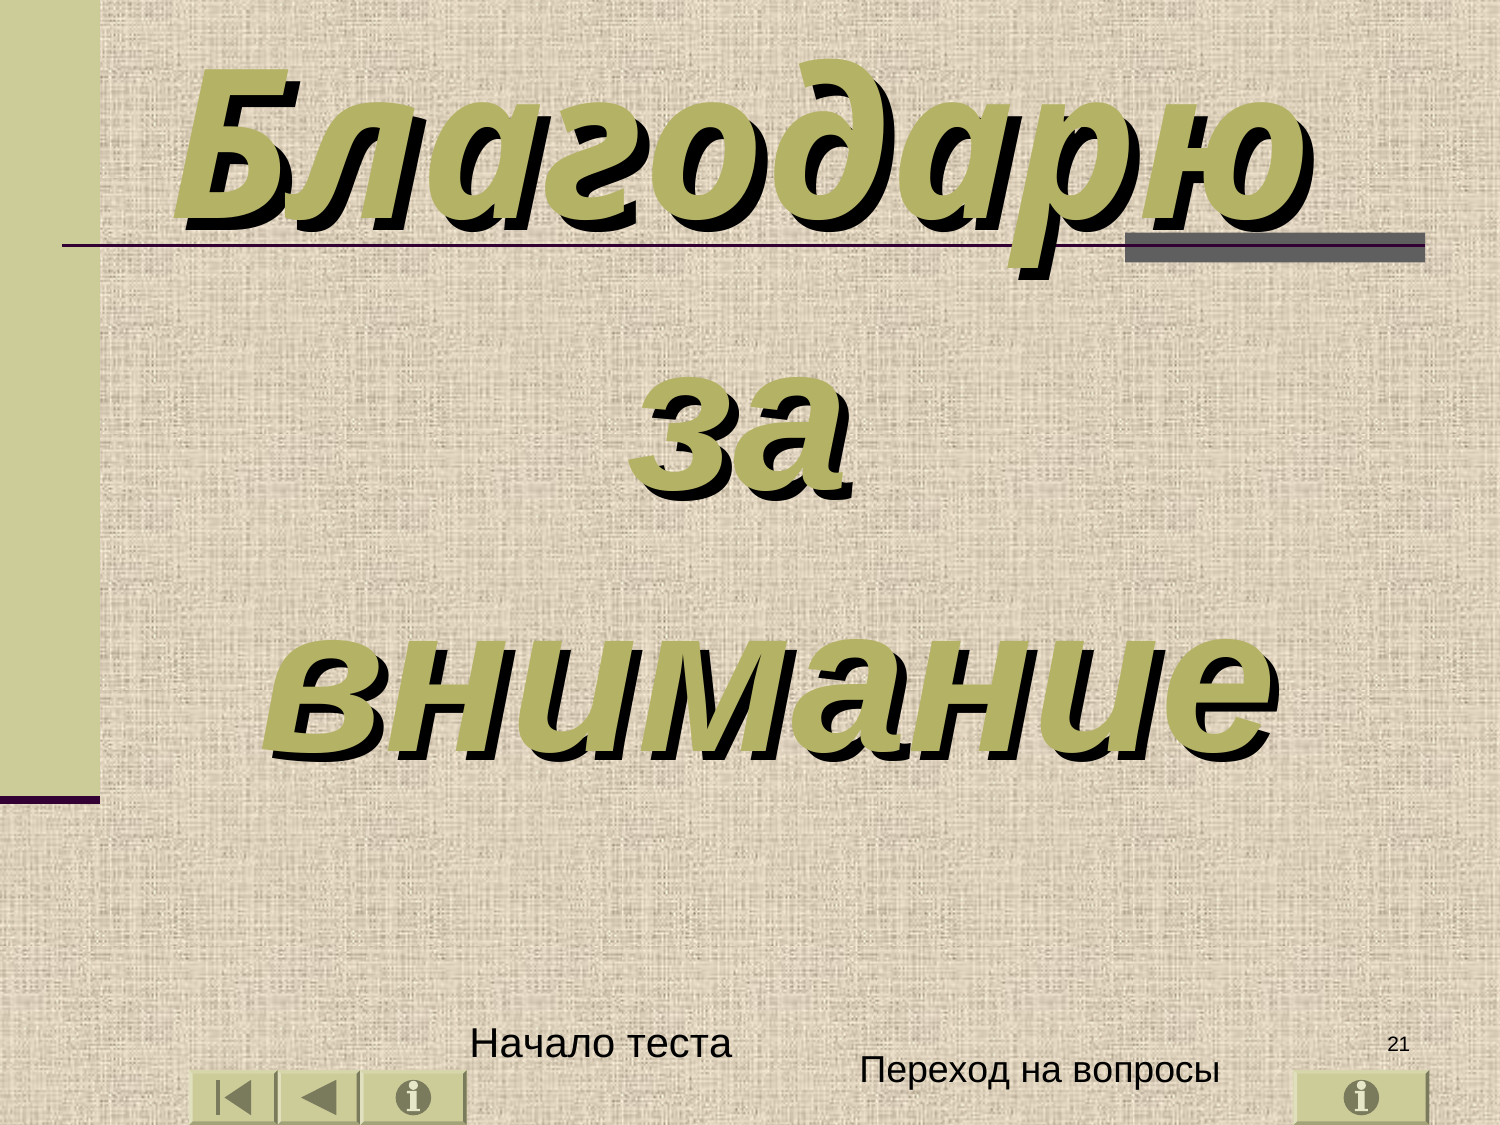

# Благодарю
за
внимание
Начало теста
21
Переход на вопросы